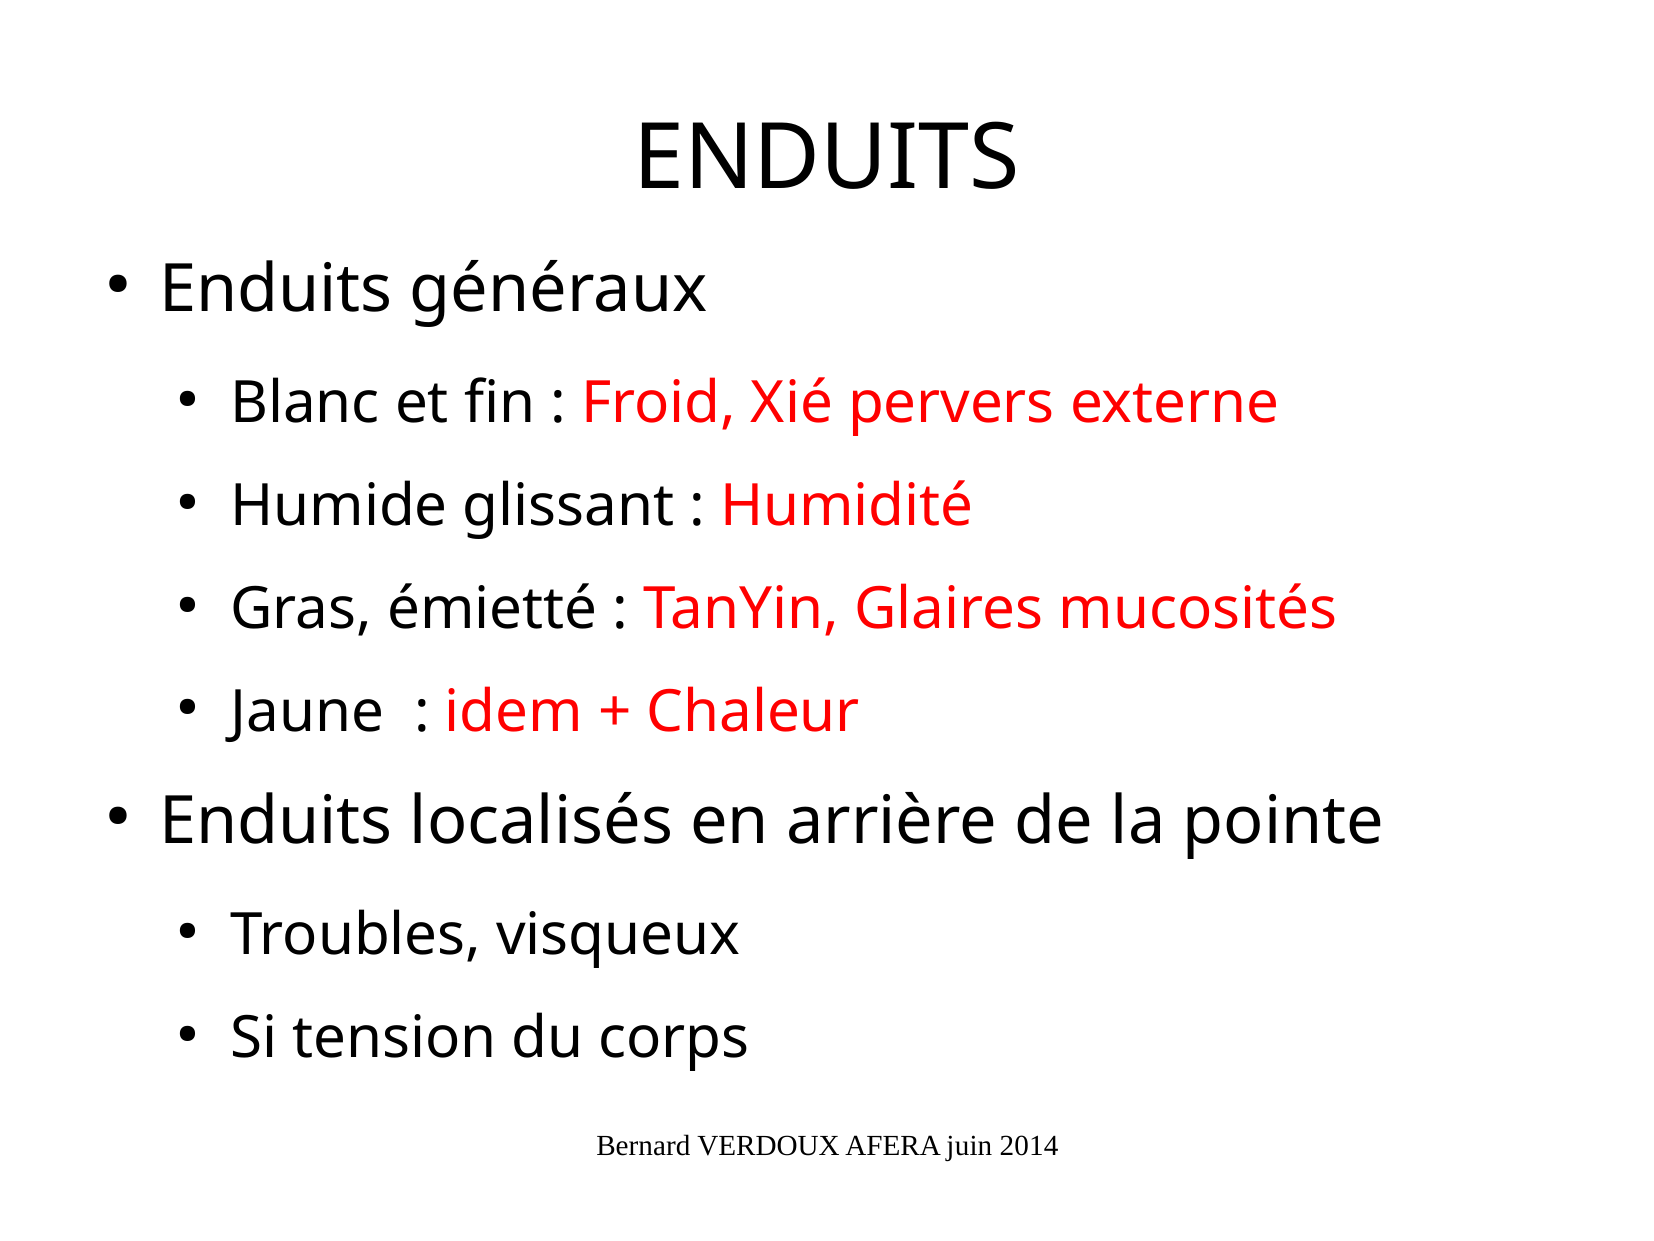

# ENDUITS
Enduits généraux
Blanc et fin : Froid, Xié pervers externe
Humide glissant : Humidité
Gras, émietté : TanYin, Glaires mucosités
Jaune : idem + Chaleur
Enduits localisés en arrière de la pointe
Troubles, visqueux
Si tension du corps
Bernard VERDOUX AFERA juin 2014